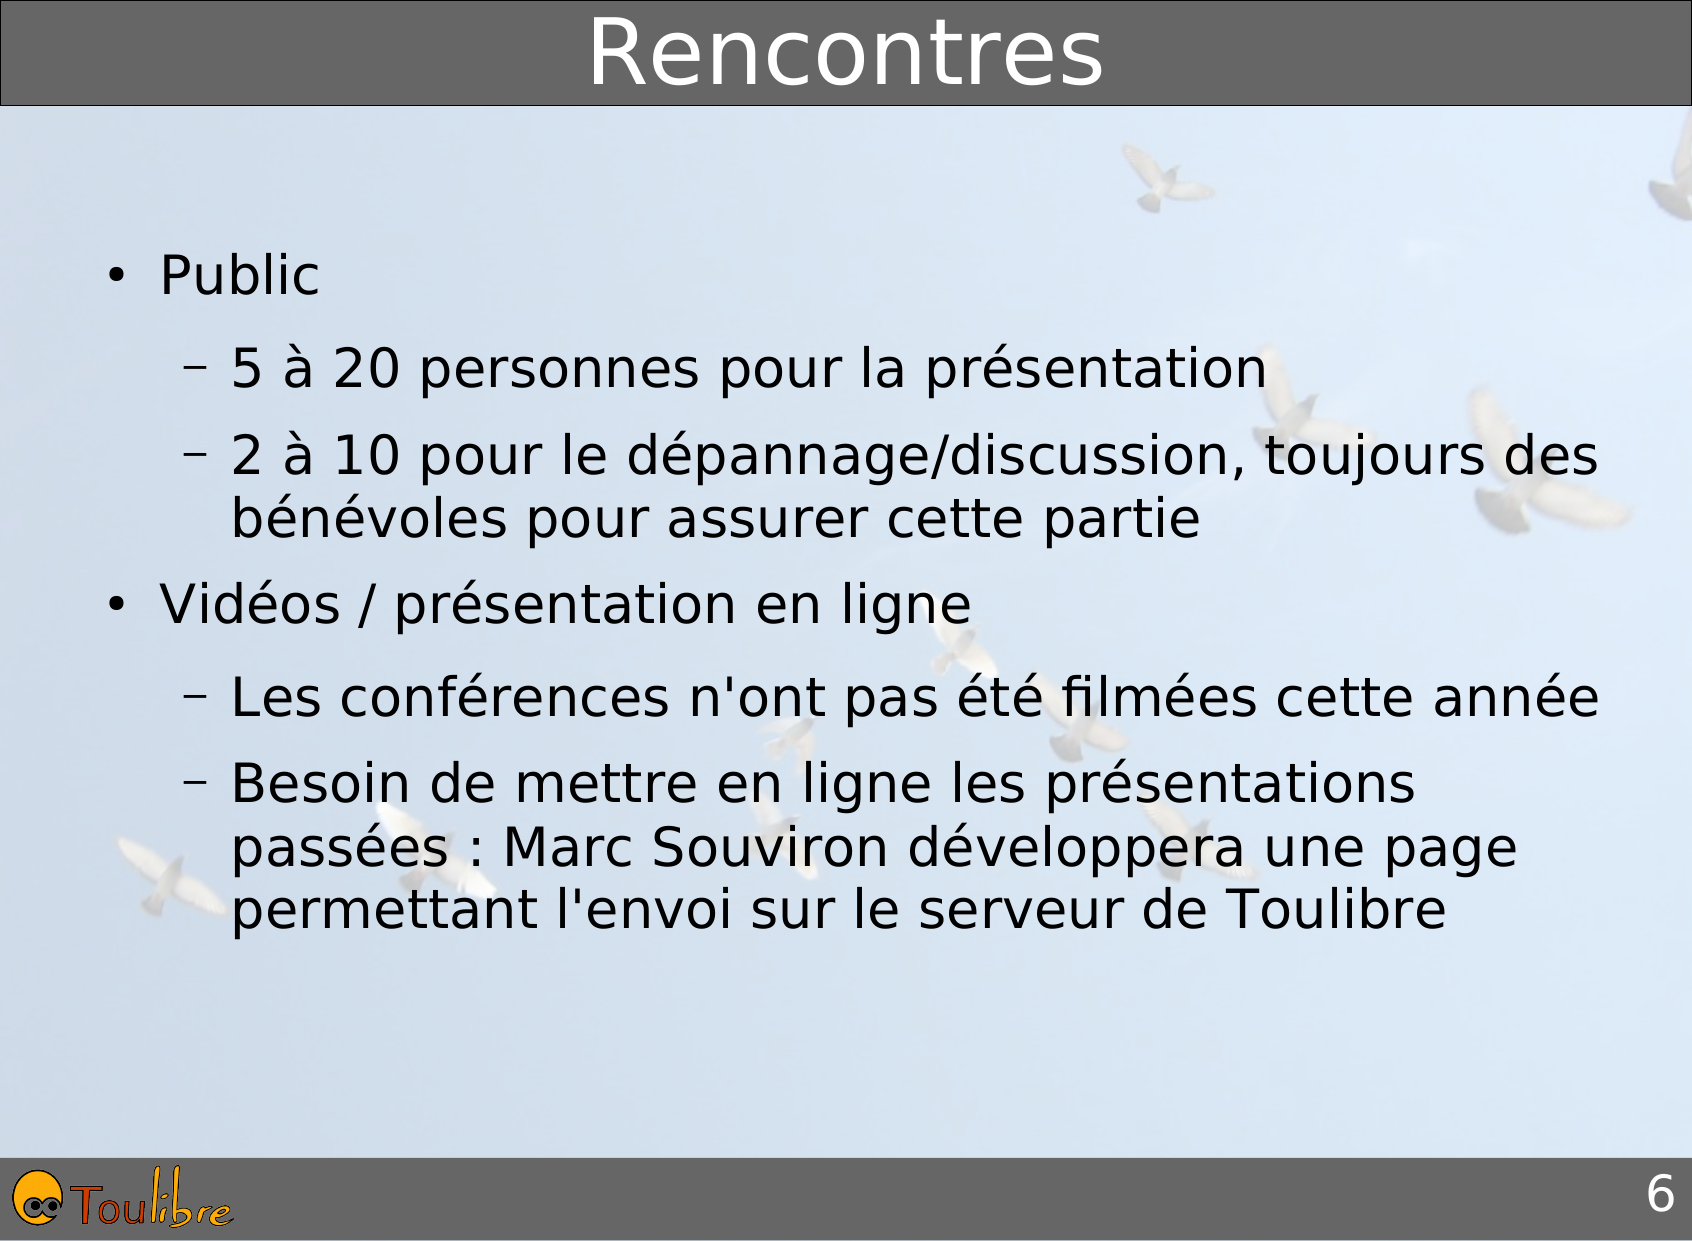

# Rencontres
Public
5 à 20 personnes pour la présentation
2 à 10 pour le dépannage/discussion, toujours des bénévoles pour assurer cette partie
Vidéos / présentation en ligne
Les conférences n'ont pas été filmées cette année
Besoin de mettre en ligne les présentations passées : Marc Souviron développera une page permettant l'envoi sur le serveur de Toulibre